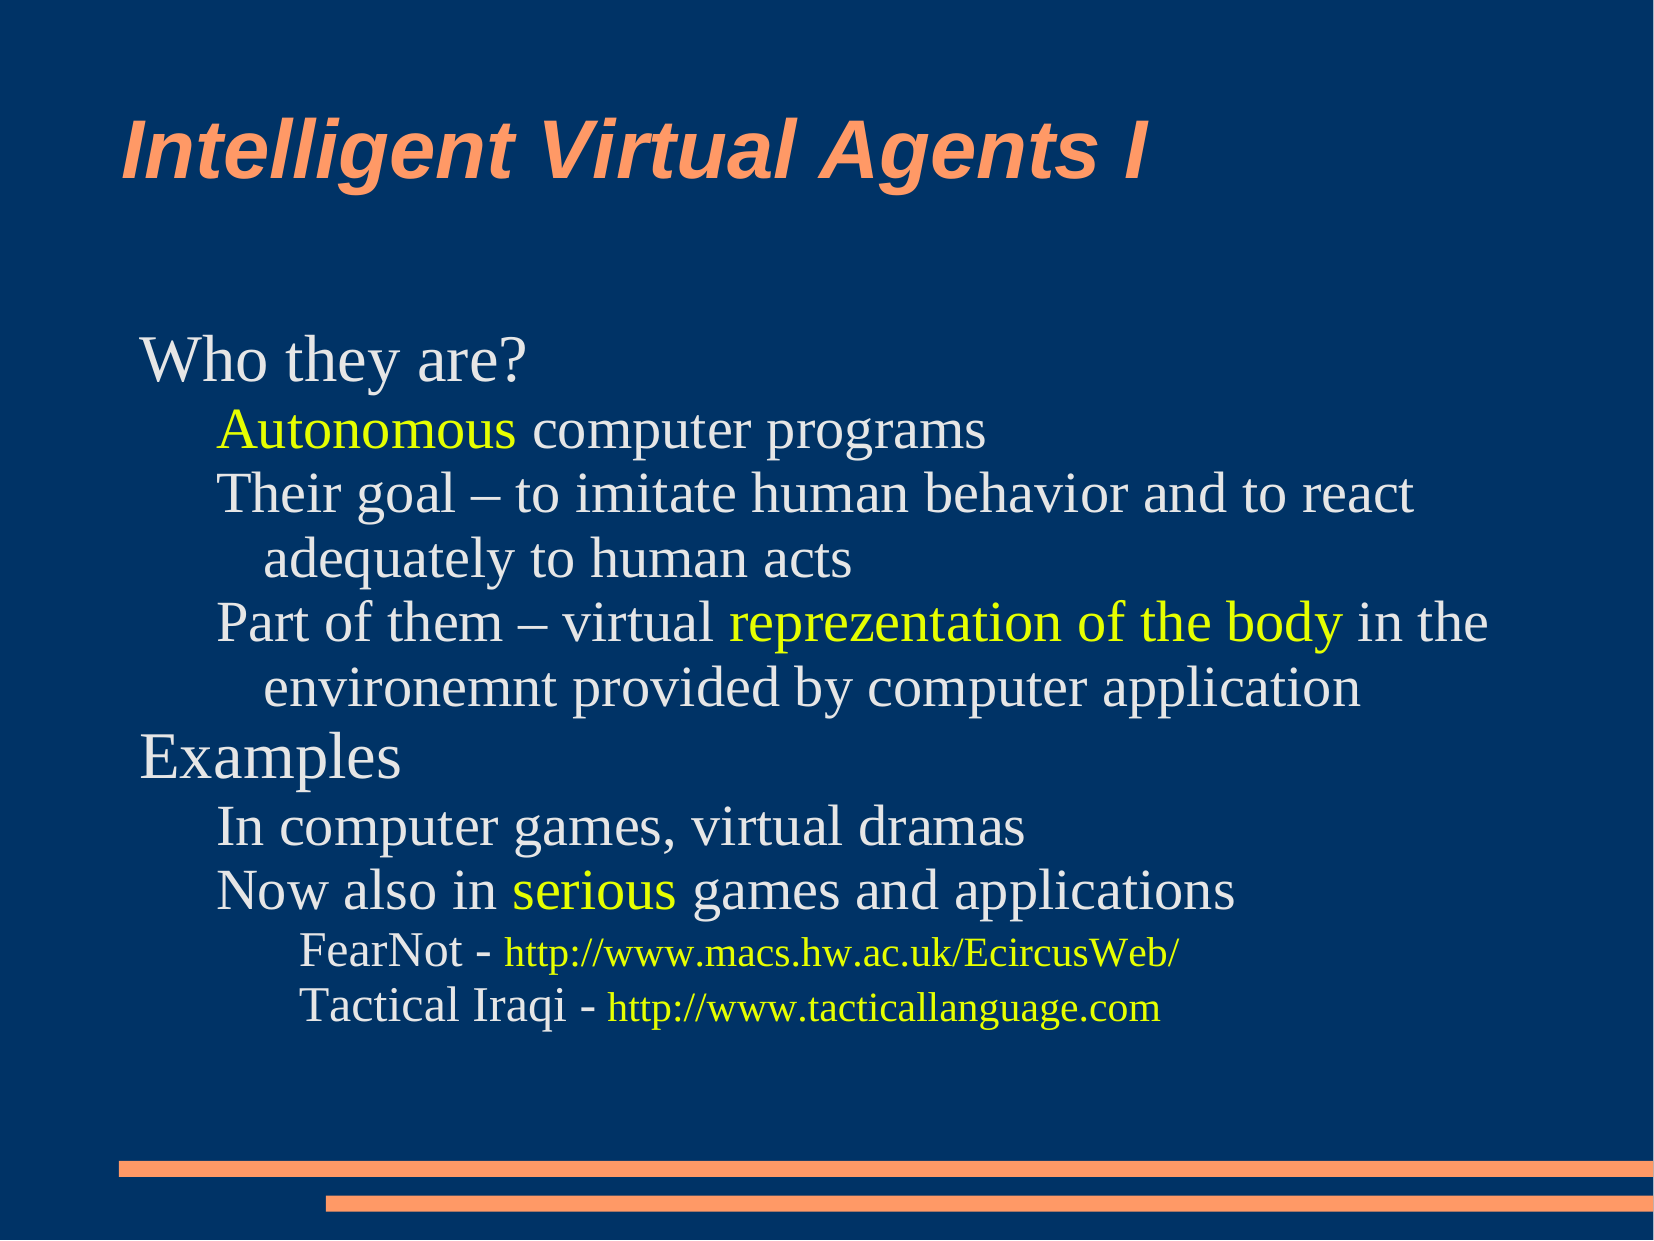

# Intelligent Virtual Agents I
Who they are?
Autonomous computer programs
Their goal – to imitate human behavior and to react adequately to human acts
Part of them – virtual reprezentation of the body in the environemnt provided by computer application
Examples
In computer games, virtual dramas
Now also in serious games and applications
FearNot - http://www.macs.hw.ac.uk/EcircusWeb/
Tactical Iraqi - http://www.tacticallanguage.com